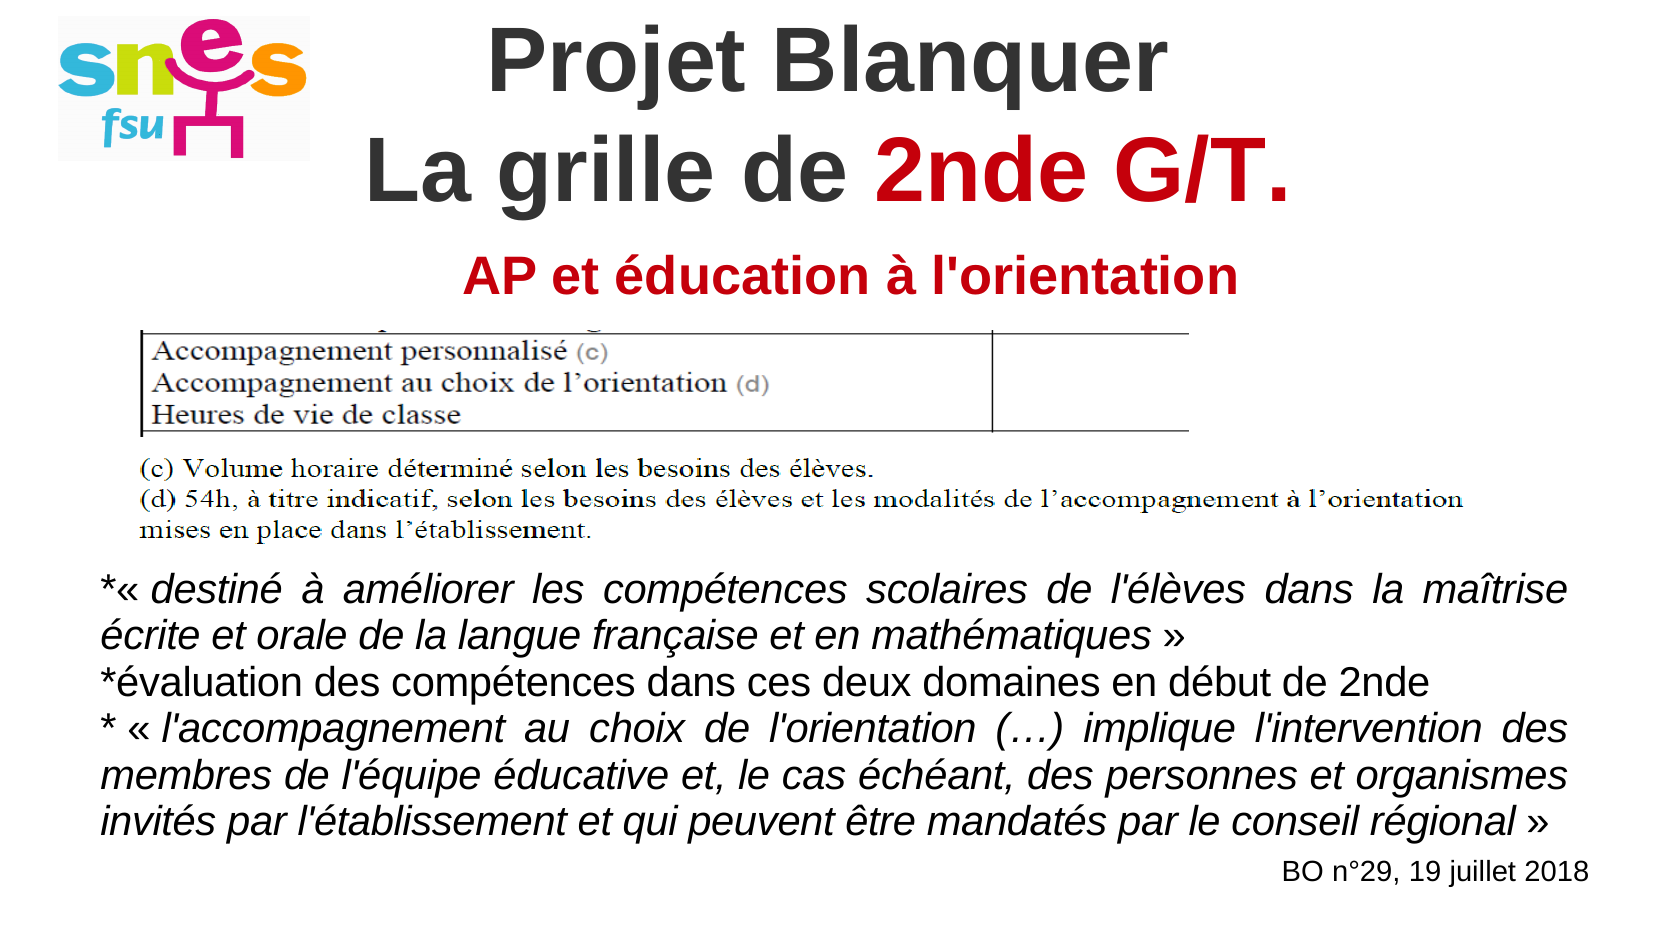

# Projet Blanquer La grille de 2nde G/T.
AP et éducation à l'orientation
*« destiné à améliorer les compétences scolaires de l'élèves dans la maîtrise écrite et orale de la langue française et en mathématiques »
*évaluation des compétences dans ces deux domaines en début de 2nde
* « l'accompagnement au choix de l'orientation (…) implique l'intervention des membres de l'équipe éducative et, le cas échéant, des personnes et organismes invités par l'établissement et qui peuvent être mandatés par le conseil régional »
BO n°29, 19 juillet 2018